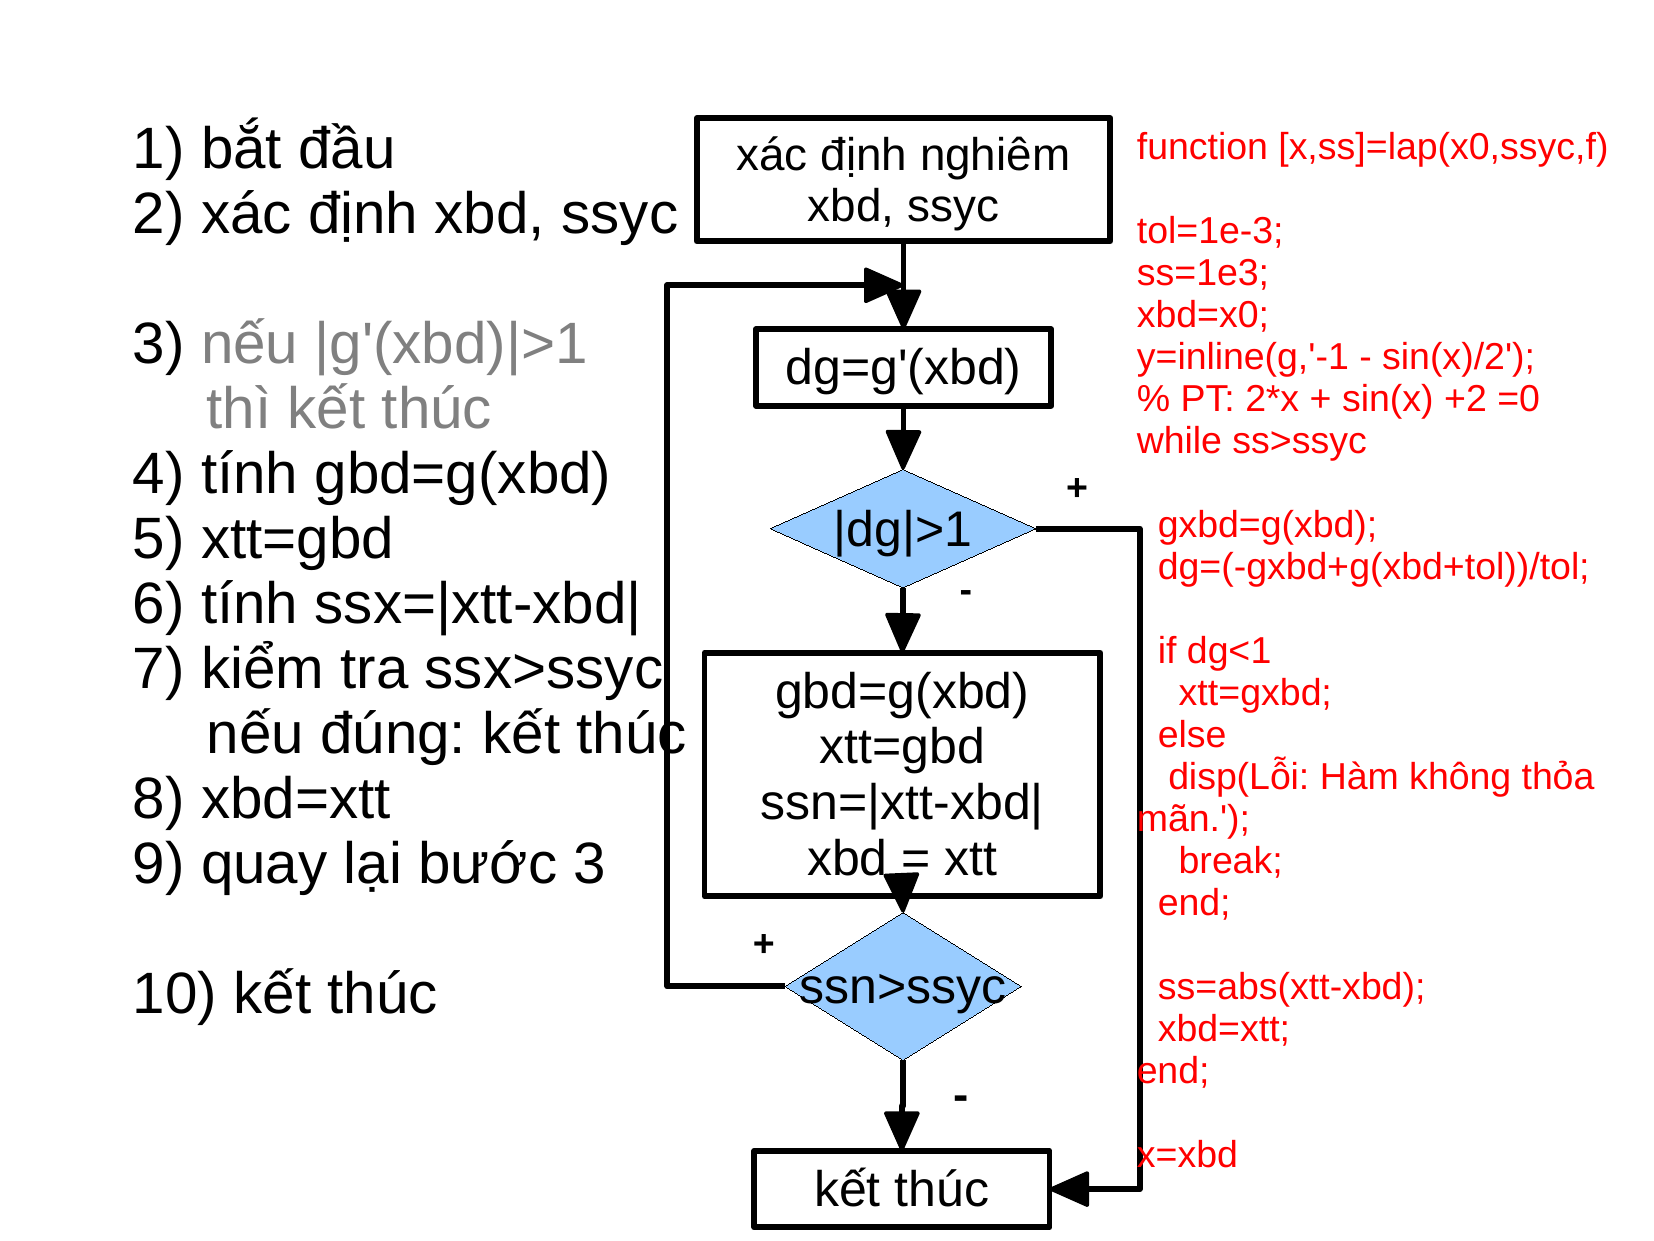

bắt đầu
 xác định xbd, ssyc
 nếu |g'(xbd)|>1
	thì kết thúc
 tính gbd=g(xbd)
 xtt=gbd
 tính ssx=|xtt-xbd|
 kiểm tra ssx>ssyc
	nếu đúng: kết thúc
 xbd=xtt
 quay lại bước 3
 kết thúc
xác định nghiêm xbd, ssyc
dg=g'(xbd)
+
|dg|>1
-
gbd=g(xbd)
xtt=gbd
ssn=|xtt-xbd|
xbd = xtt
ssn>ssyc
+
-
kết thúc
function [x,ss]=lap(x0,ssyc,f)
tol=1e-3;
ss=1e3;
xbd=x0;
y=inline(g,'-1 - sin(x)/2');
% PT: 2*x + sin(x) +2 =0
while ss>ssyc
 gxbd=g(xbd);
 dg=(-gxbd+g(xbd+tol))/tol;
 if dg<1
 xtt=gxbd;
 else
 disp(Lỗi: Hàm không thỏa mãn.');
 break;
 end;
 ss=abs(xtt-xbd);
 xbd=xtt;
end;
x=xbd